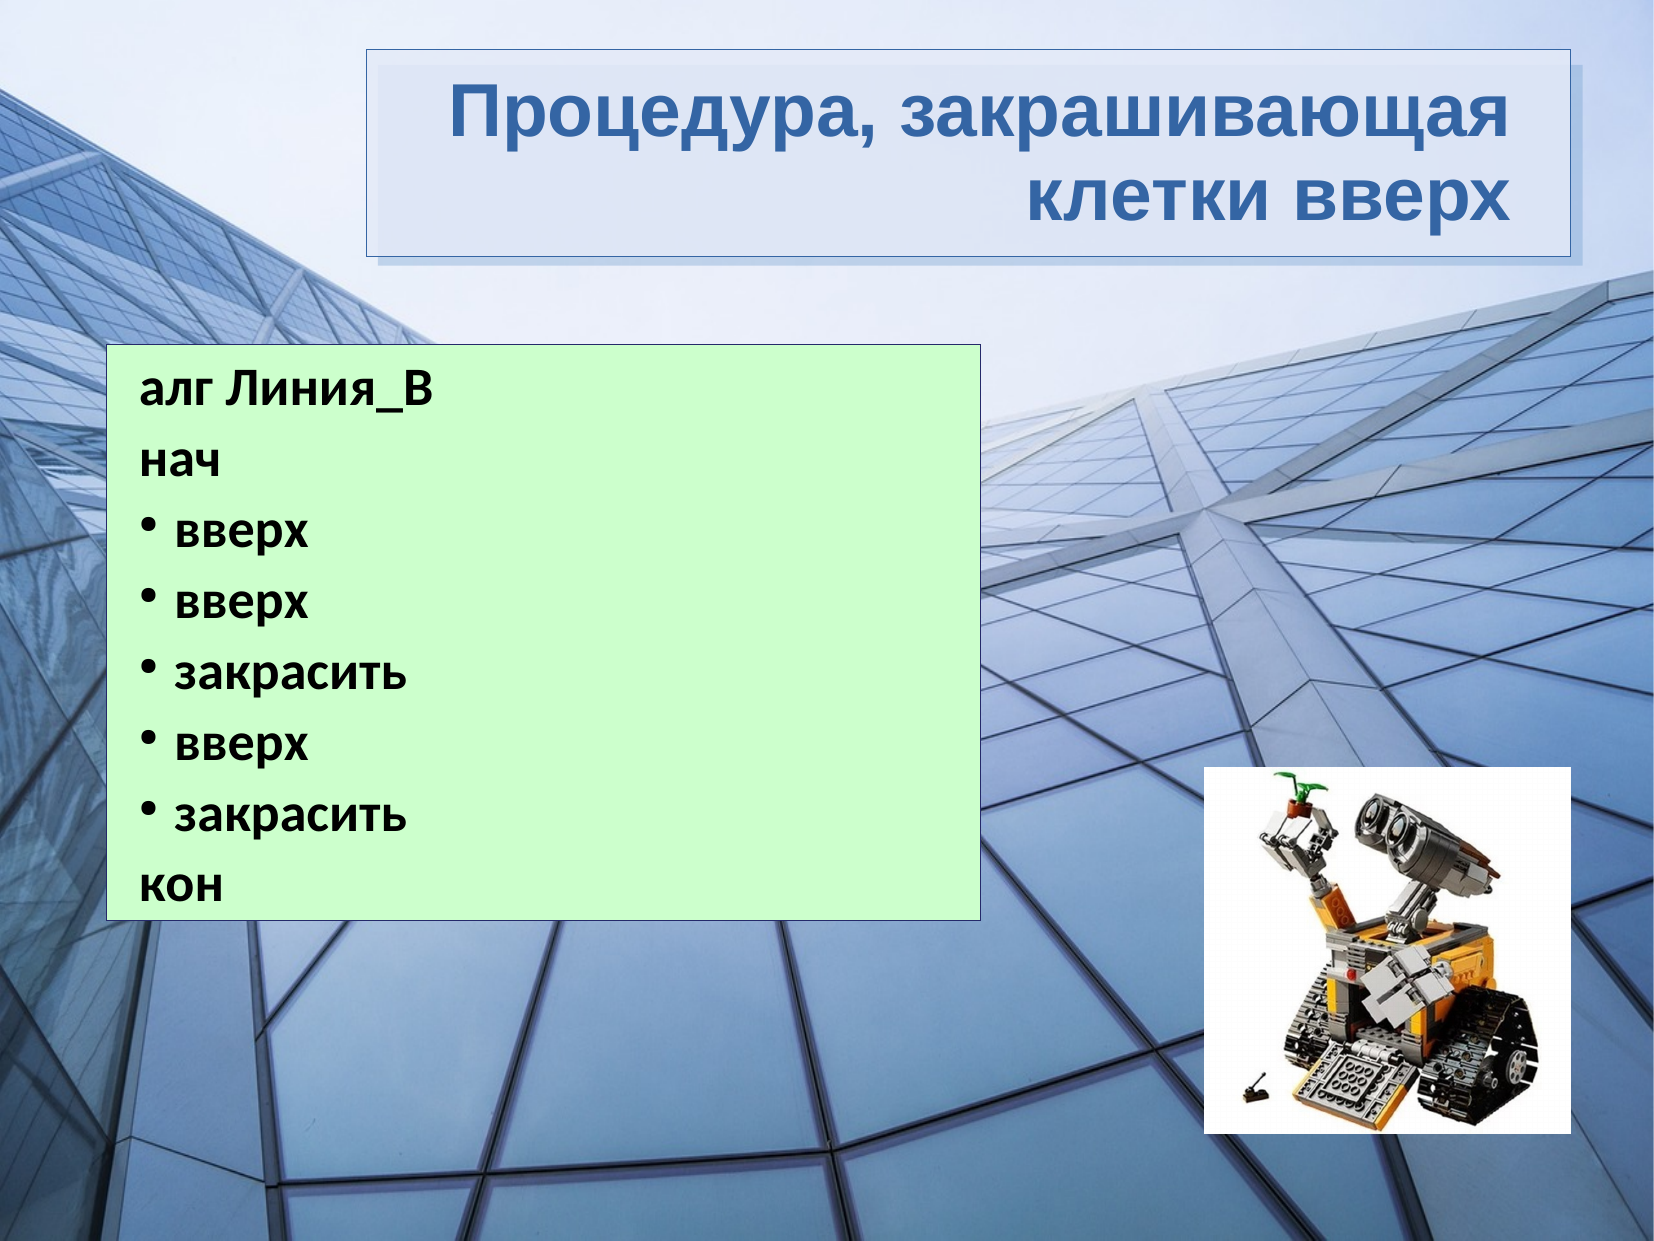

# Процедура, закрашивающая клетки вверх
алг Линия_В
нач
вверх
вверх
закрасить
вверх
закрасить
кон